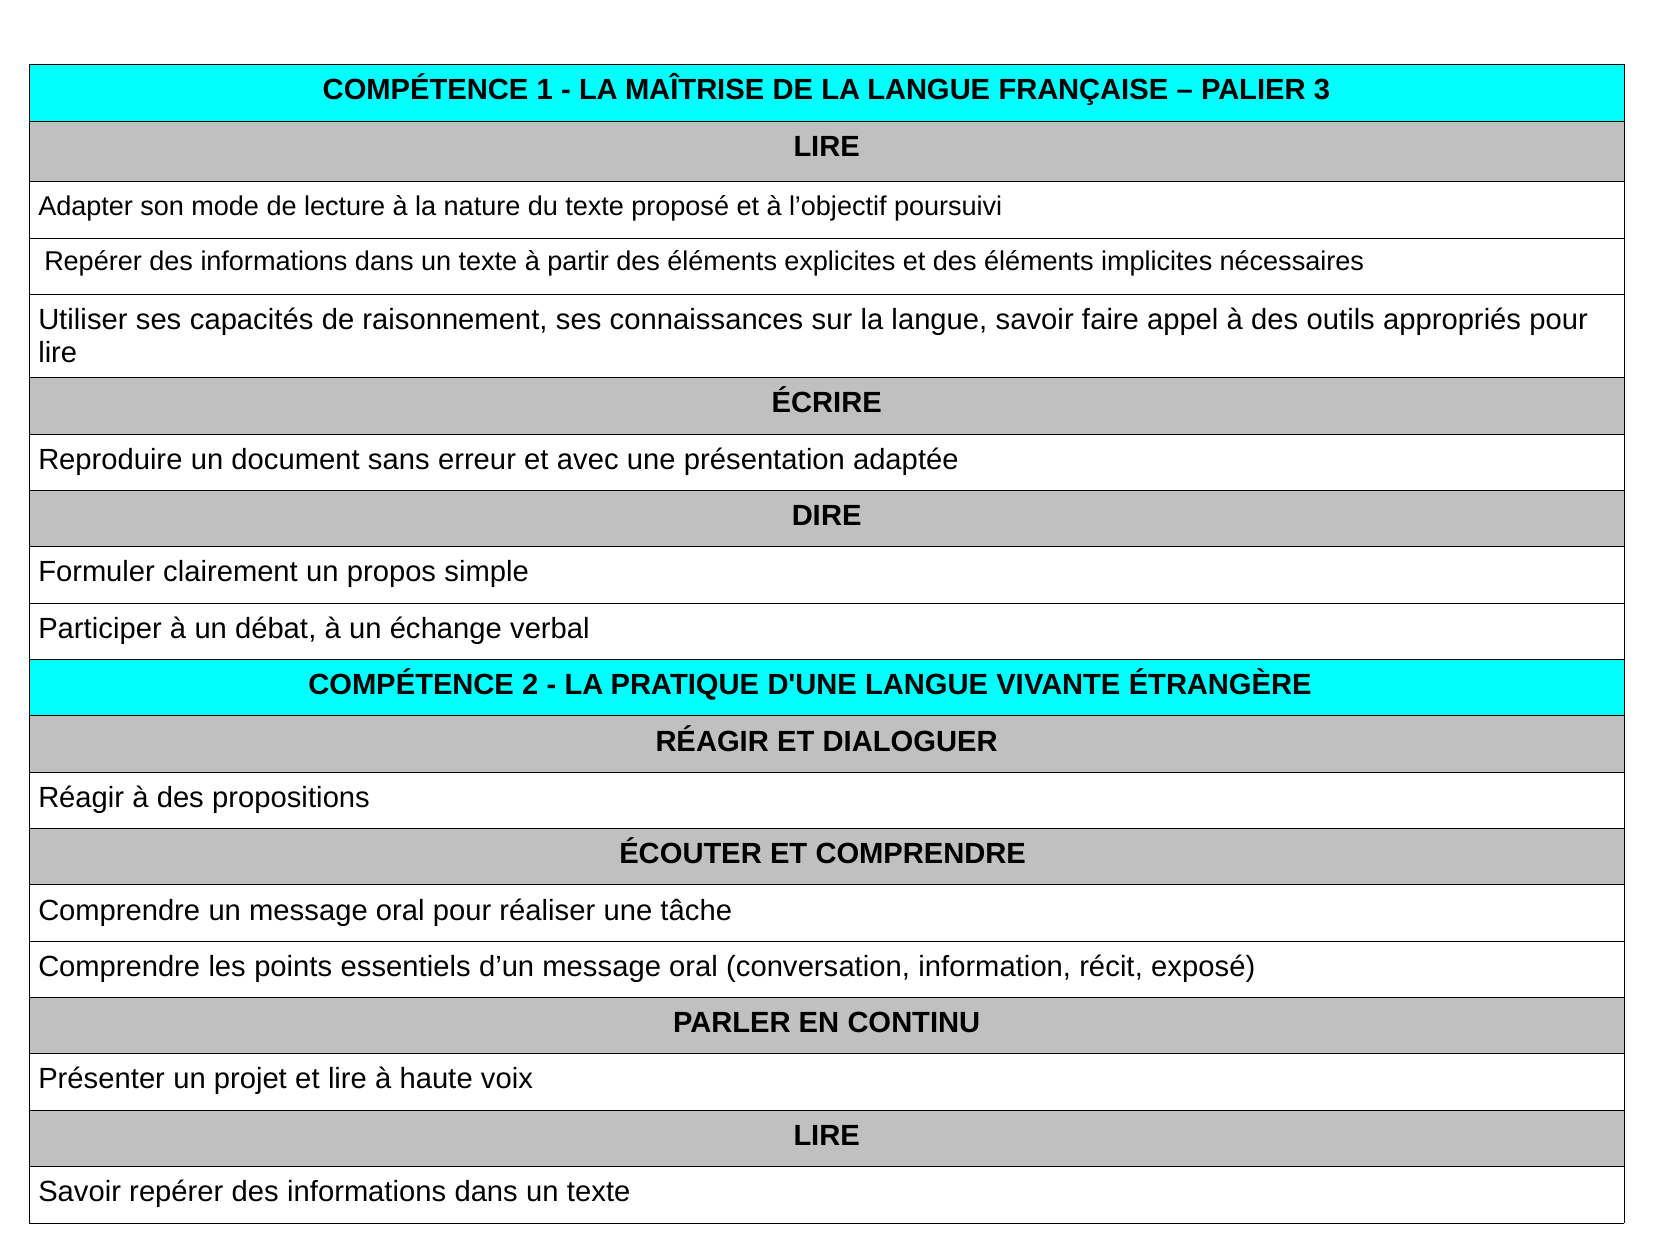

| Compétences : COMPÉTENCE 1 - LA MAÎTRISE DE LA LANGUE FRANÇAISE – PALIER 3 | | |
| --- | --- | --- |
| LIRE | | |
| L2 | Repérer des informations dans un texte à partir des éléments explicites et des éléments implicites nécessaires | |
| L3 | Utiliser ses capacités de raisonnement, ses connaissances sur la langue, savoir faire appel à des outils appropriés pour lire | |
| ÉCRIRE | | |
| E1 | Reproduire un document sans erreur et avec une présentation adaptée | |
| DIRE | | |
| D1 | Formuler clairement un propos simple | |
| D4 | Participer à un débat, à un échange verbal | |
| COMPÉTENCE 2 - LA PRATIQUE D'UNE LANGUE VIVANTE ÉTRANGÈRE | | |
| RÉAGIR ET DIALOGUER | | |
| Réagir à des propositions | | |
| ÉCOUTER ET COMPRENDRE | | |
| Comprendre un message oral pour réaliser une tâche | | |
| Comprendre les points essentiels d’un message oral (conversation, information, récit, exposé) | | |
| PARLER EN CONTINU | | |
| Présenter un projet et lire à haute voix | | |
| LIRE | | |
| Savoir repérer des informations dans un texte | | |
| COMPÉTENCE 1 - LA MAÎTRISE DE LA LANGUE FRANÇAISE – PALIER 3 |
| --- |
| LIRE |
| Adapter son mode de lecture à la nature du texte proposé et à l’objectif poursuivi |
| Repérer des informations dans un texte à partir des éléments explicites et des éléments implicites nécessaires |
| Utiliser ses capacités de raisonnement, ses connaissances sur la langue, savoir faire appel à des outils appropriés pour lire |
| ÉCRIRE |
| Reproduire un document sans erreur et avec une présentation adaptée |
| DIRE |
| Formuler clairement un propos simple |
| Participer à un débat, à un échange verbal |
| COMPÉTENCE 2 - LA PRATIQUE D'UNE LANGUE VIVANTE ÉTRANGÈRE |
| RÉAGIR ET DIALOGUER |
| Réagir à des propositions |
| ÉCOUTER ET COMPRENDRE |
| Comprendre un message oral pour réaliser une tâche |
| Comprendre les points essentiels d’un message oral (conversation, information, récit, exposé) |
| PARLER EN CONTINU |
| Présenter un projet et lire à haute voix |
| LIRE |
| Savoir repérer des informations dans un texte |